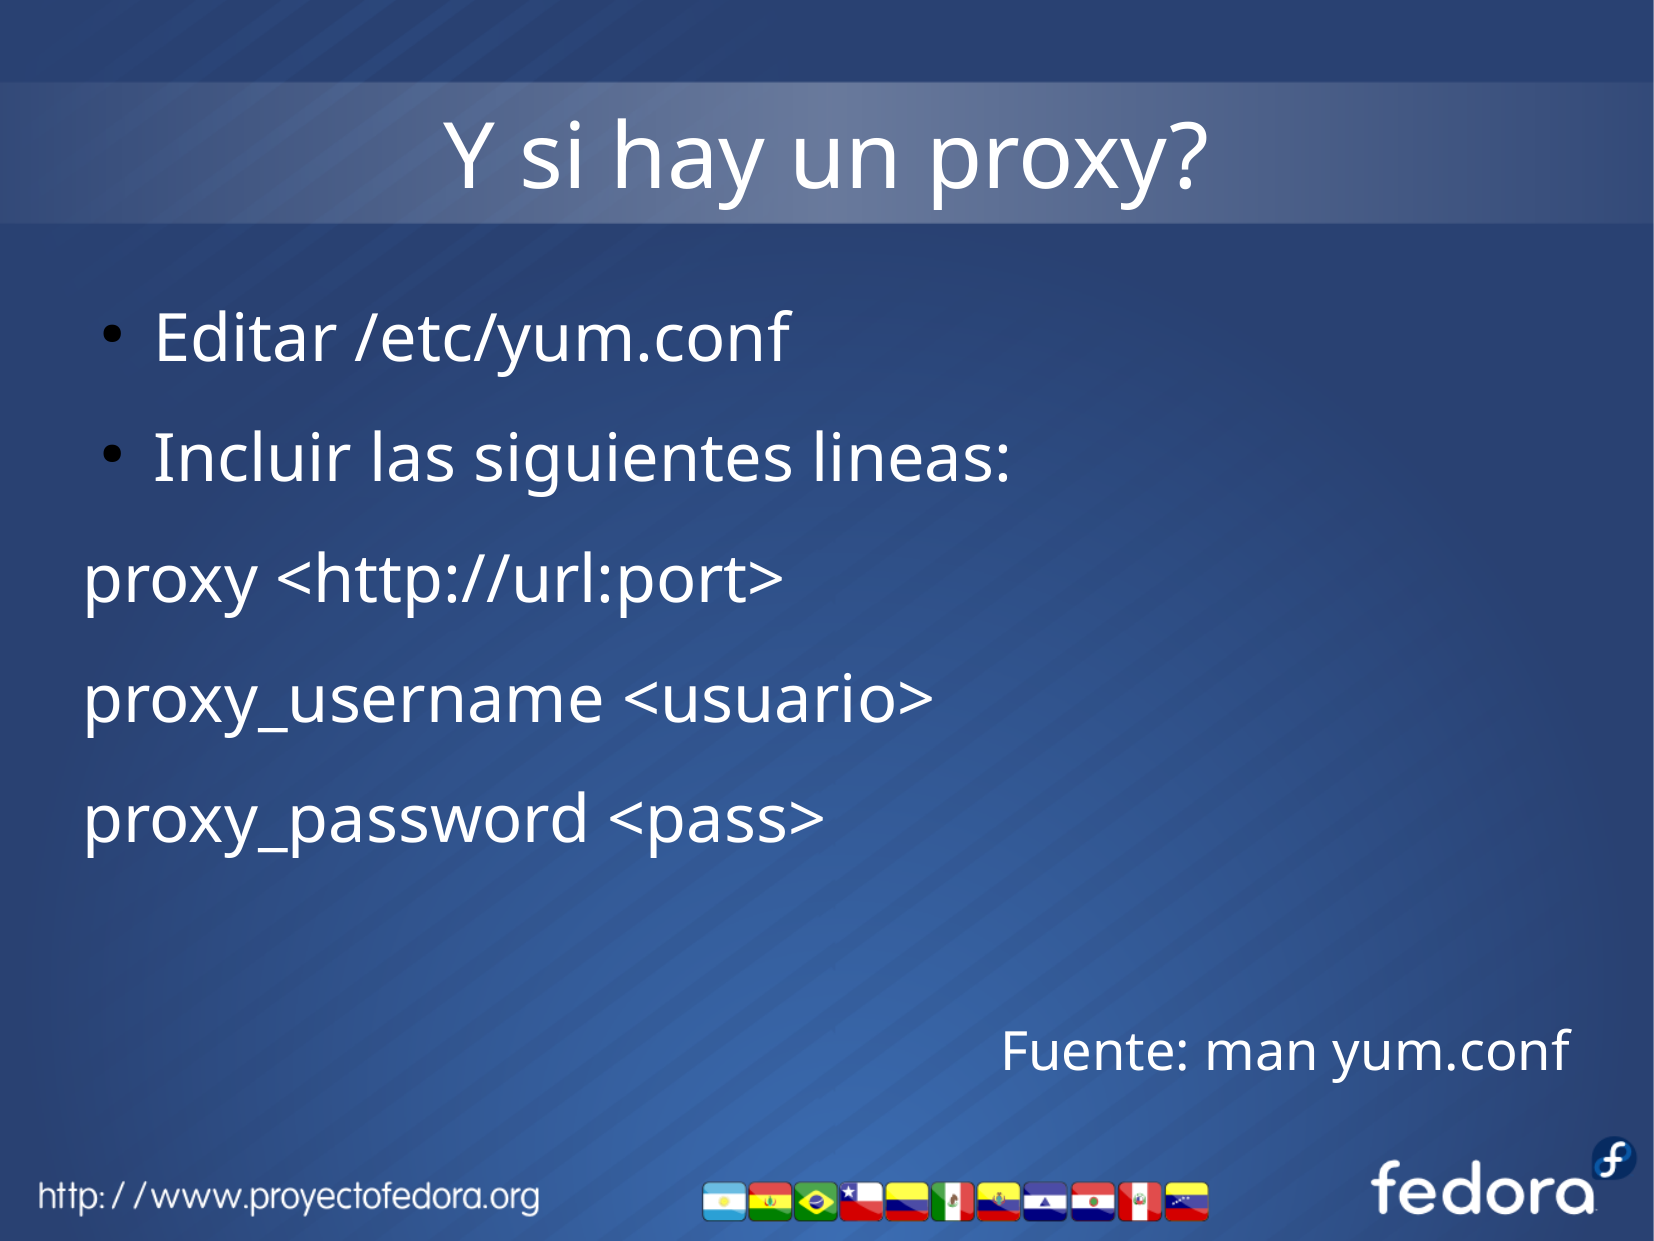

# Y si hay un proxy?
Editar /etc/yum.conf
Incluir las siguientes lineas:
proxy <http://url:port>
proxy_username <usuario>
proxy_password <pass>
Fuente: man yum.conf